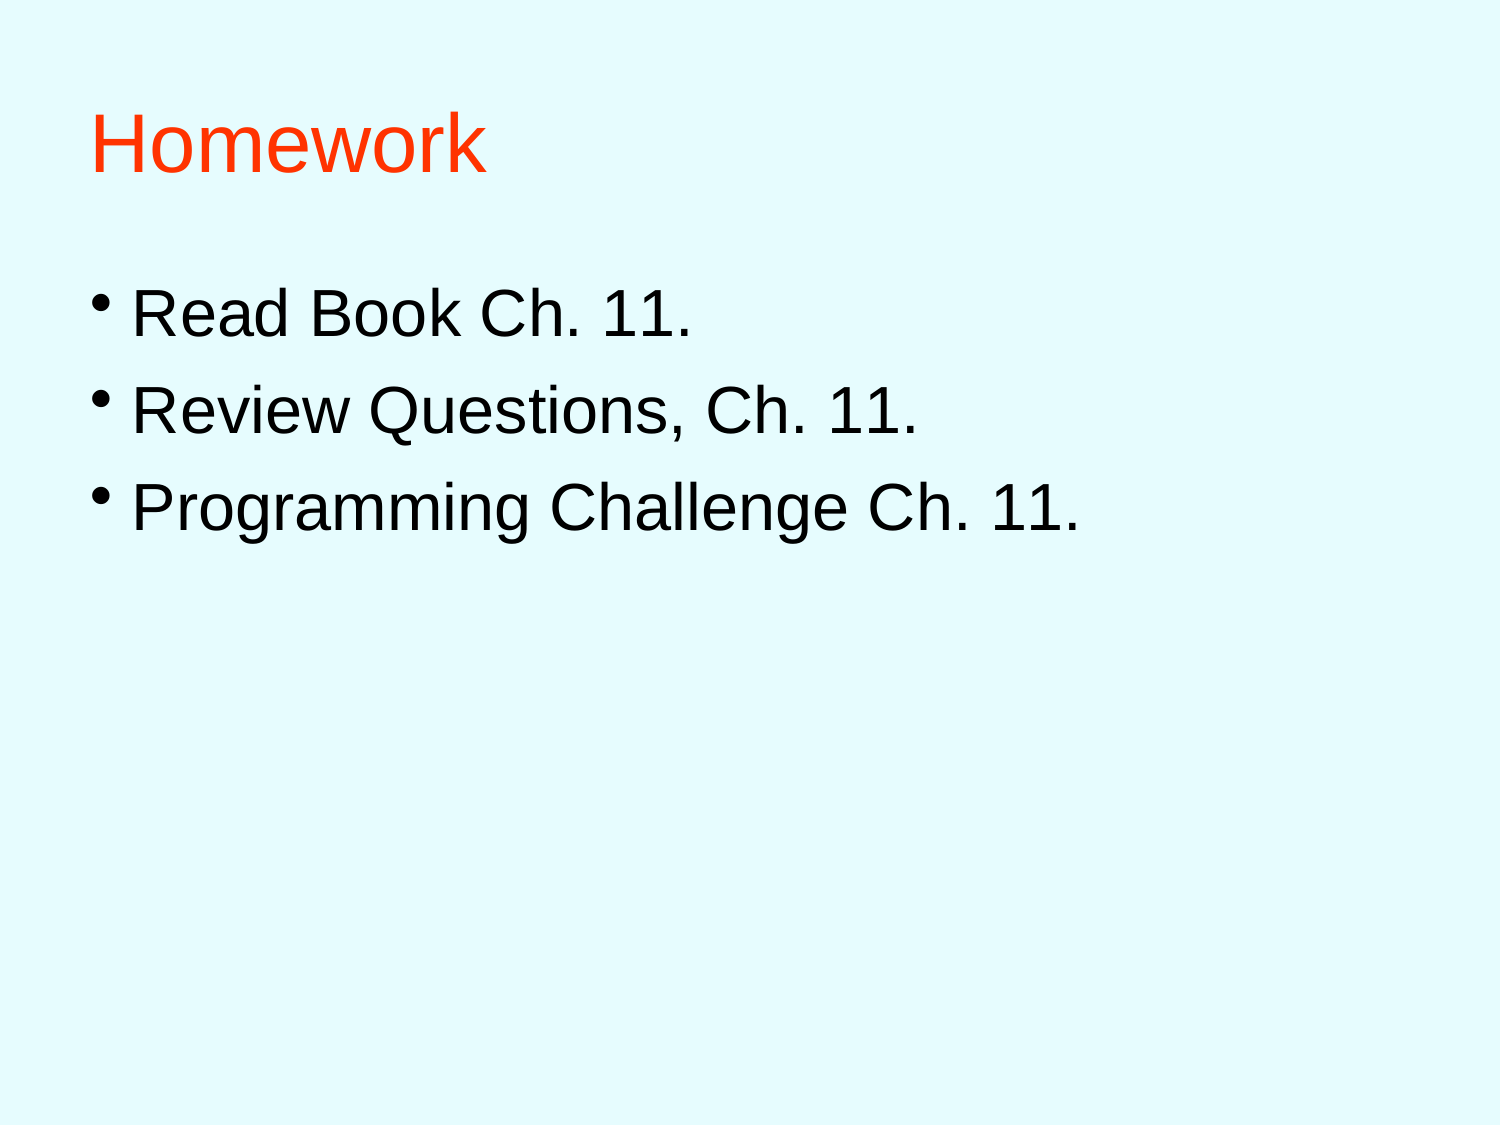

# Homework
 Read Book Ch. 11.
 Review Questions, Ch. 11.
 Programming Challenge Ch. 11.